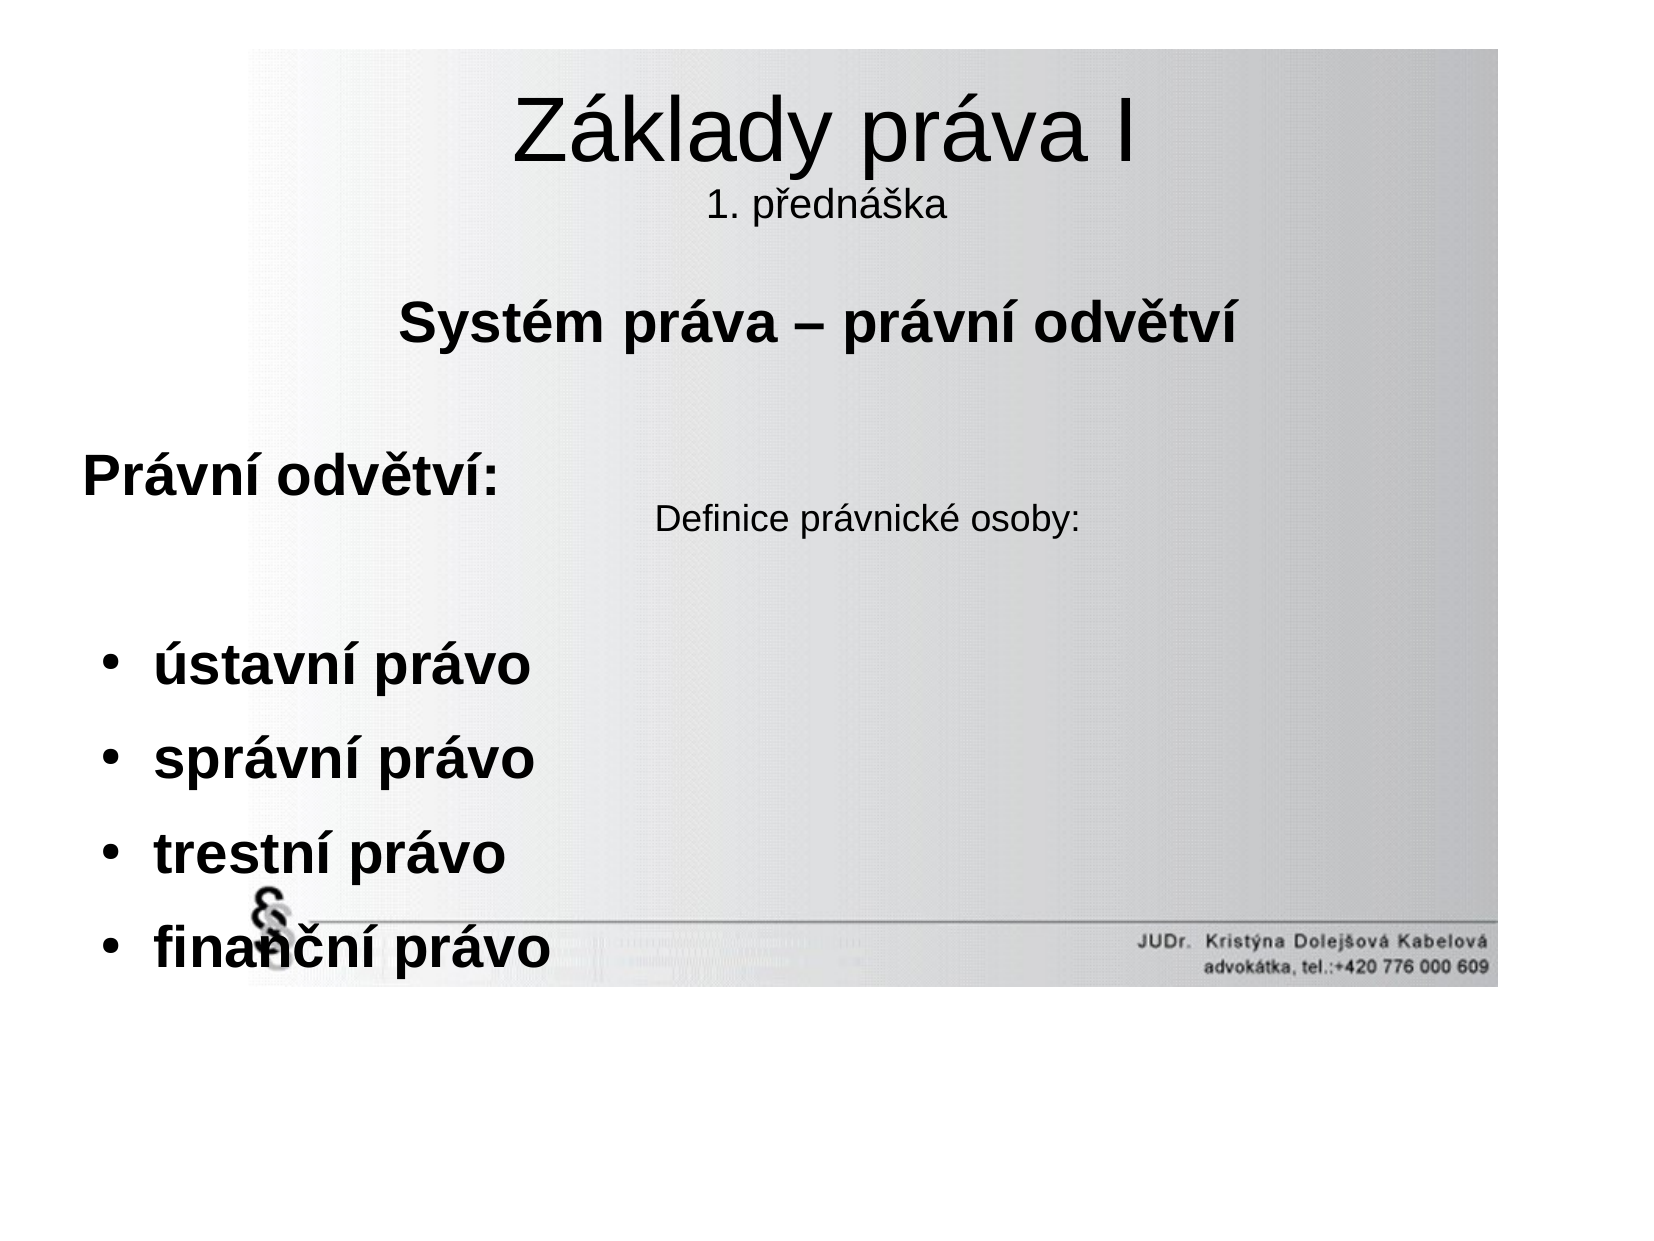

# Základy práva I 1. přednáška
Systém práva – právní odvětví
Právní odvětví:
ústavní právo
správní právo
trestní právo
finanční právo